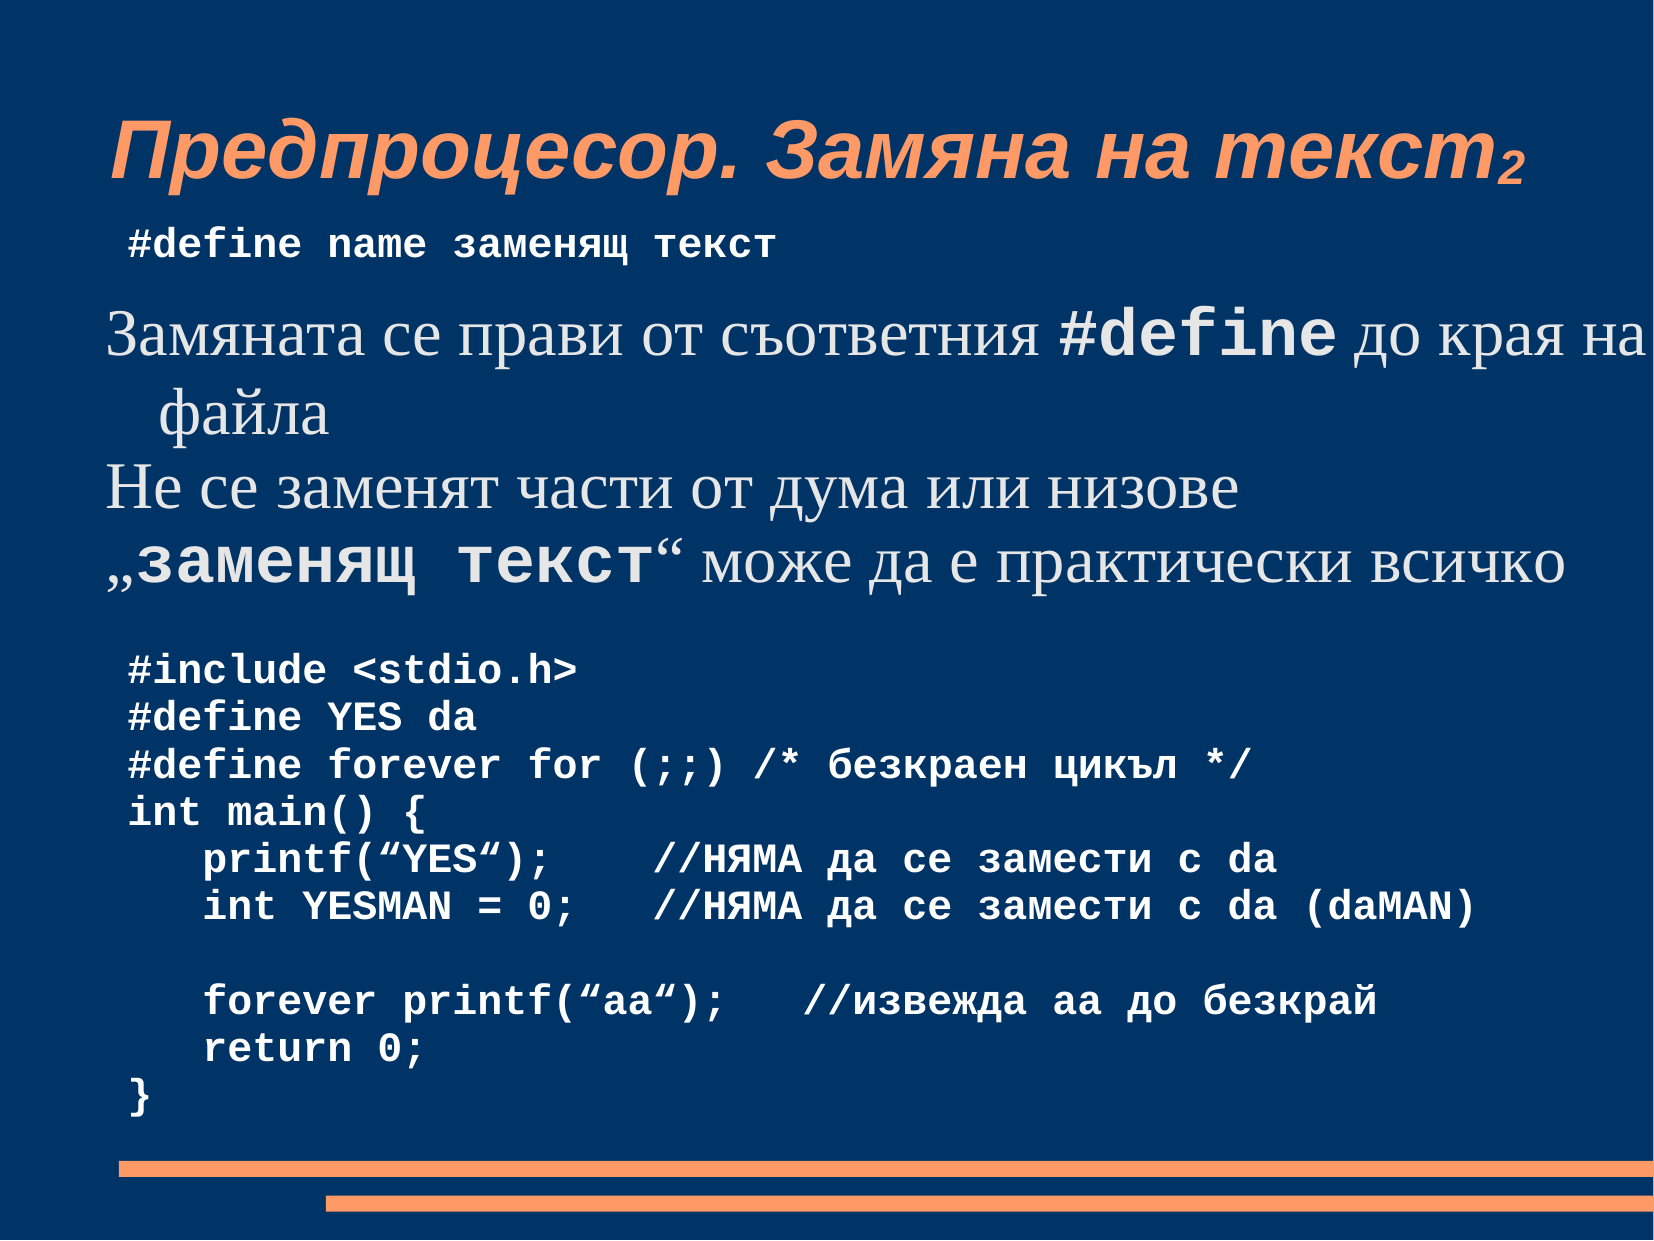

# Предпроцесор. Замяна на текст2
#define name заменящ текст
Замяната се прави от съответния #define до края на файла
Не се заменят части от дума или низове
„заменящ текст“ може да е практически всичко
#include <stdio.h>
#define YES da
#define forever for (;;) /* безкраен цикъл */
int main() {
	printf(“YES“);		//НЯМА да се замести с da
	int YESMAN = 0;	//НЯМА да се замести с da (daMAN)
	forever printf(“aa“);	//извежда aa до безкрай
	return 0;
}